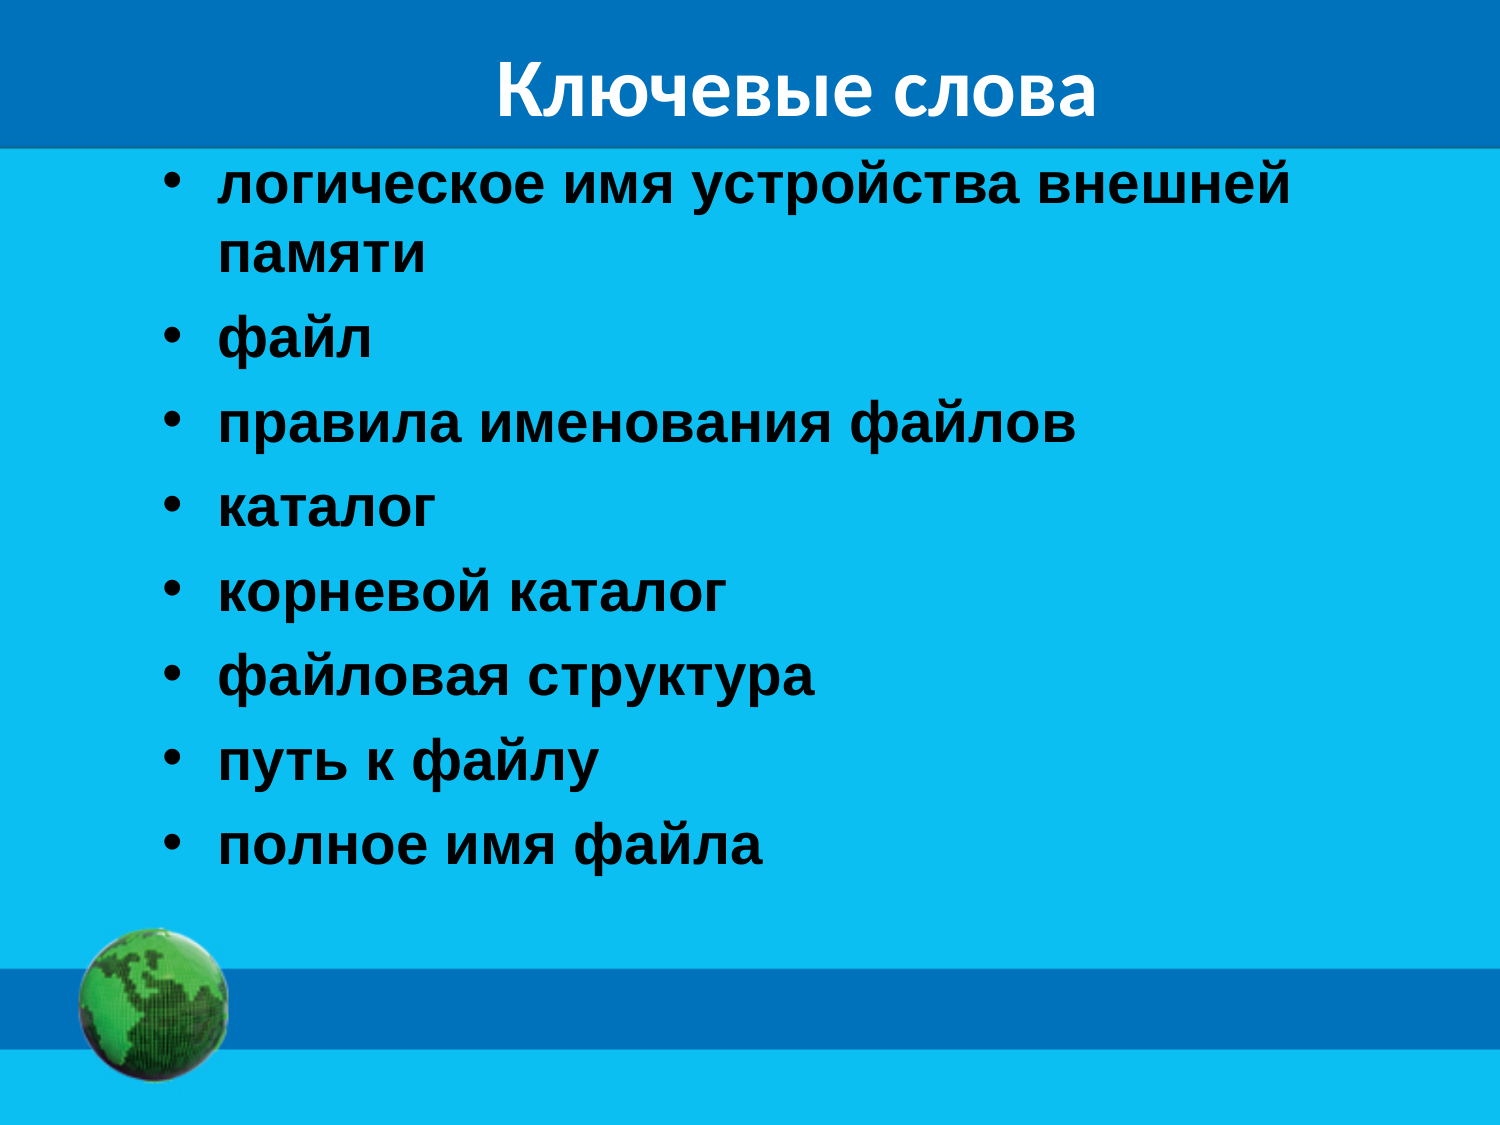

Ключевые слова
логическое имя устройства внешней памяти
файл
правила именования файлов
каталог
корневой каталог
файловая структура
путь к файлу
полное имя файла